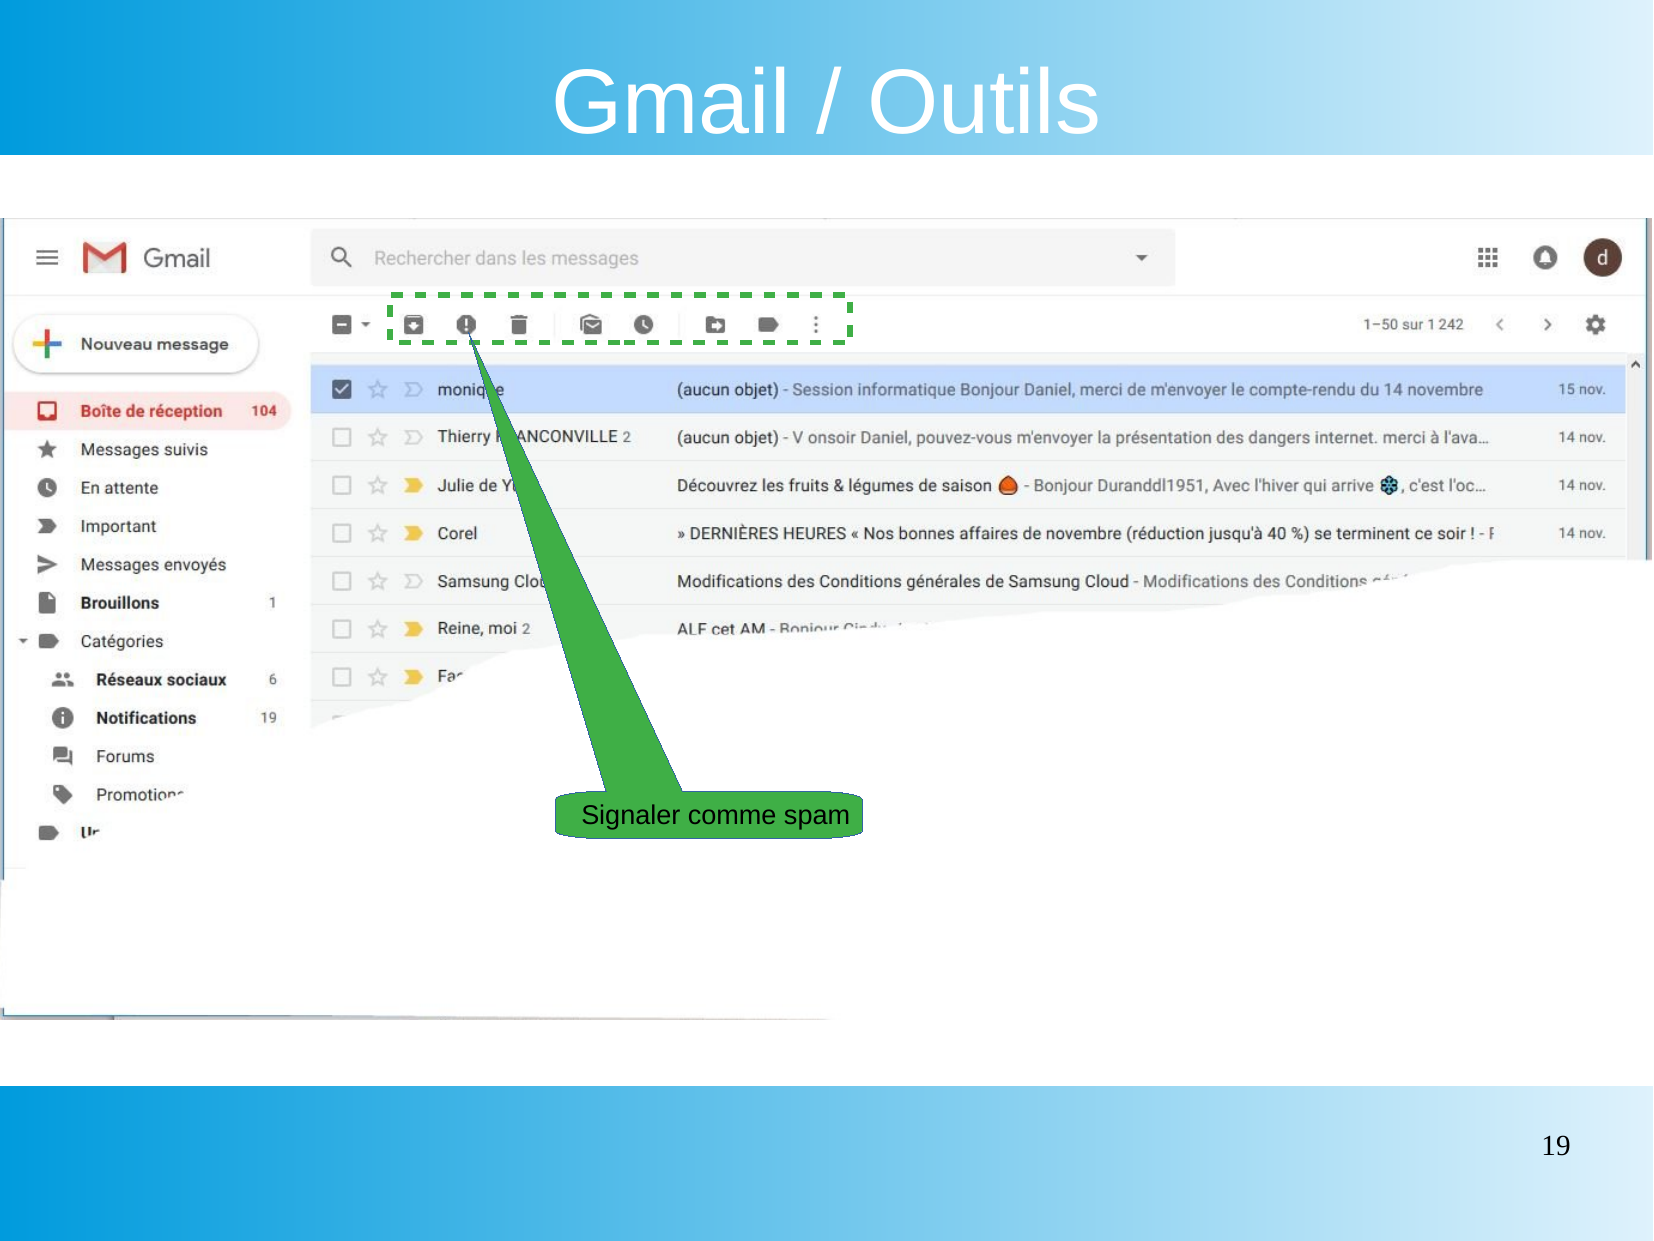

# Gmail / Outils
Signaler comme spam
19